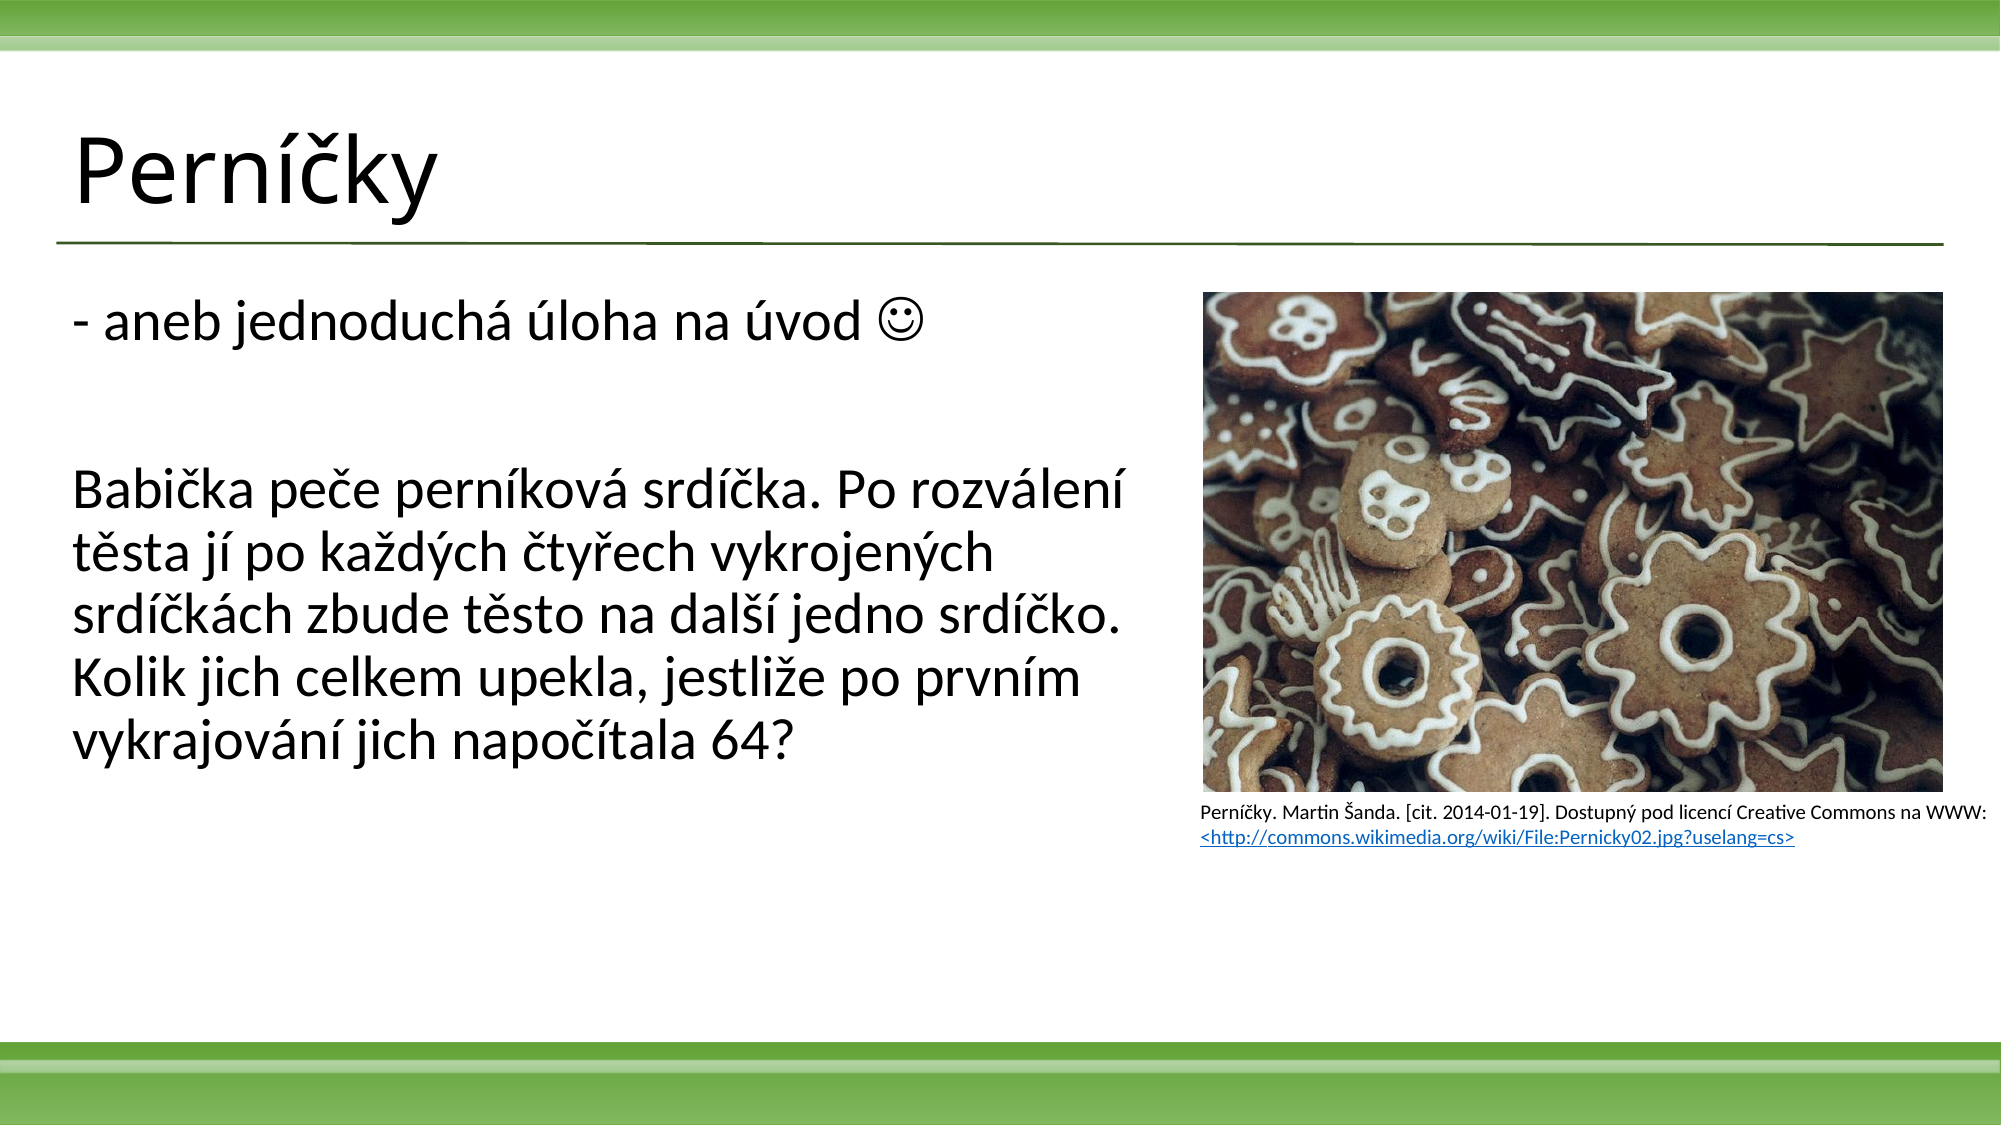

# Perníčky
- aneb jednoduchá úloha na úvod 
Babička peče perníková srdíčka. Po rozválení těsta jí po každých čtyřech vykrojených srdíčkách zbude těsto na další jedno srdíčko. Kolik jich celkem upekla, jestliže po prvním vykrajování jich napočítala 64?
Perníčky. Martin Šanda. [cit. 2014-01-19]. Dostupný pod licencí Creative Commons na WWW:
<http://commons.wikimedia.org/wiki/File:Pernicky02.jpg?uselang=cs>